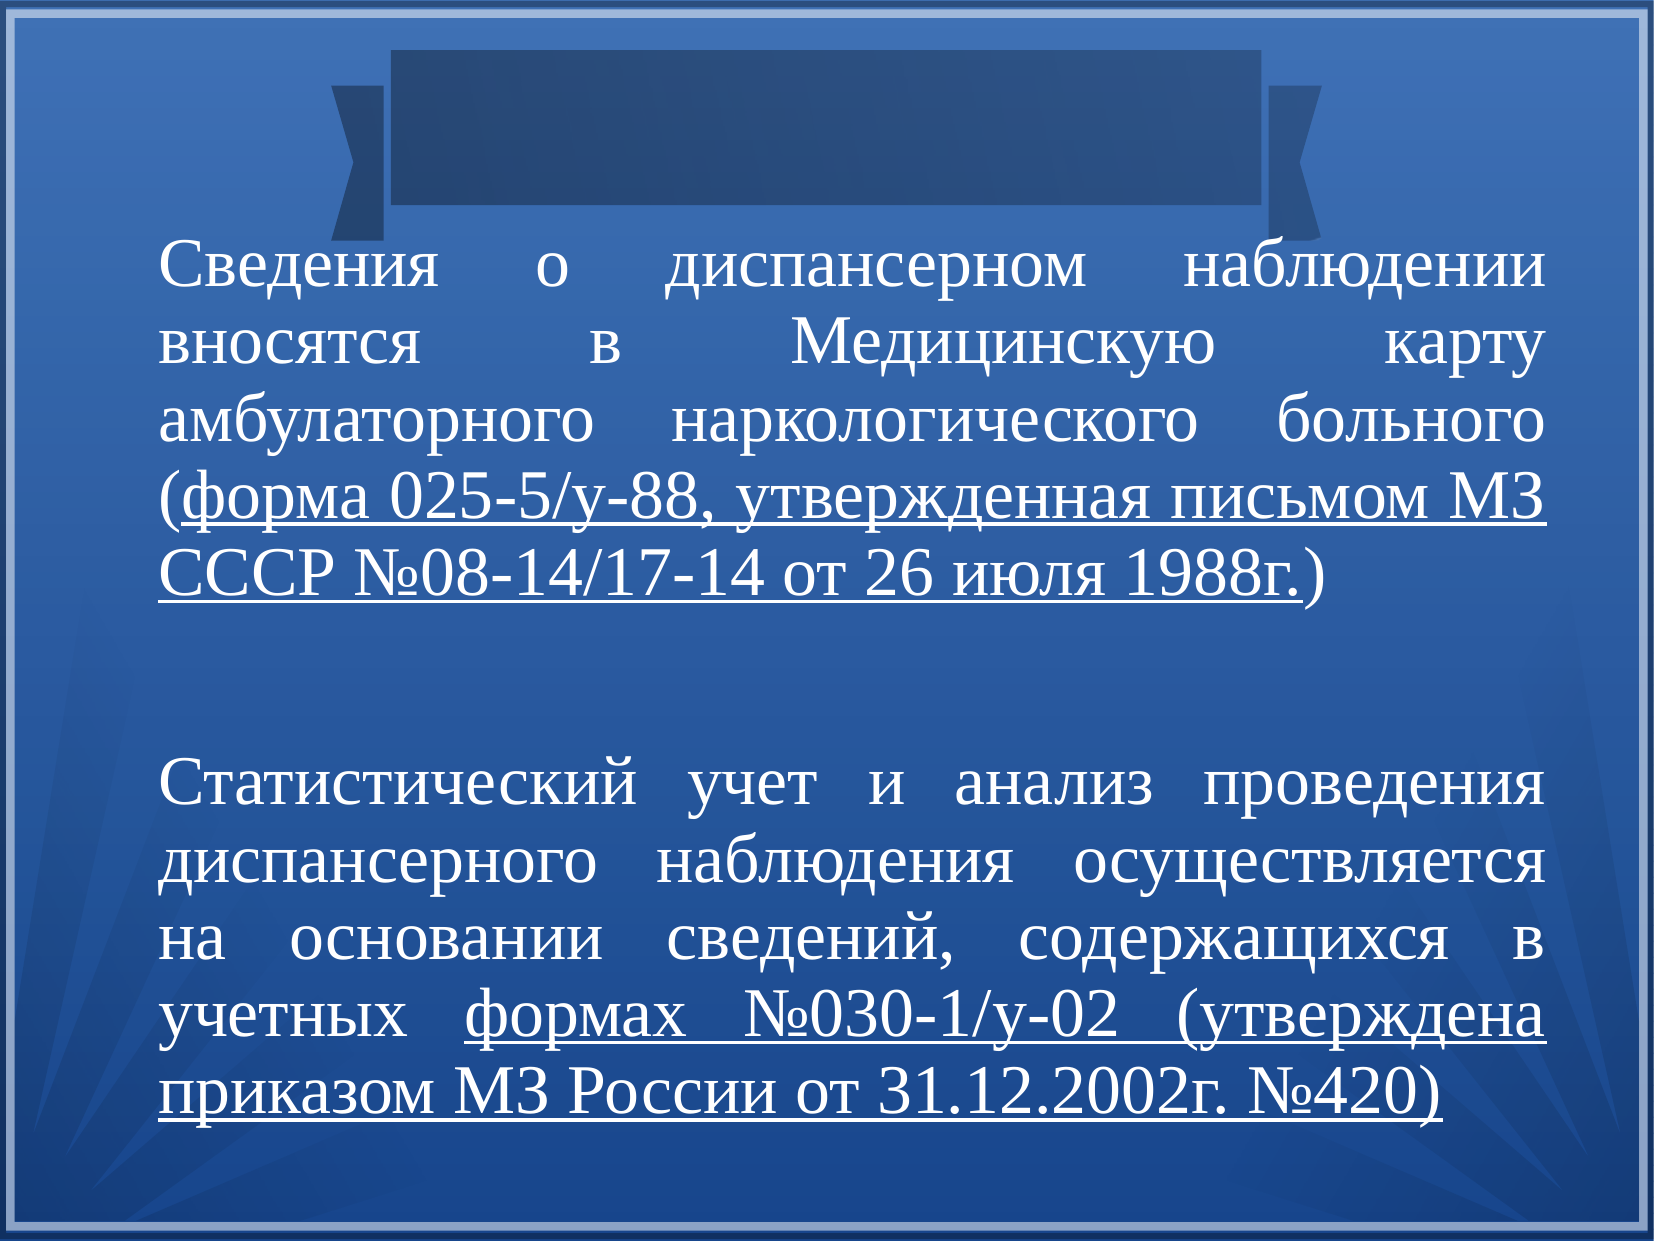

#
Сведения о диспансерном наблюдении вносятся в Медицинскую карту амбулаторного наркологического больного (форма 025-5/у-88, утвержденная письмом МЗ СССР №08-14/17-14 от 26 июля 1988г.)
Статистический учет и анализ проведения диспансерного наблюдения осуществляется на основании сведений, содержащихся в учетных формах №030-1/у-02 (утверждена приказом МЗ России от 31.12.2002г. №420)